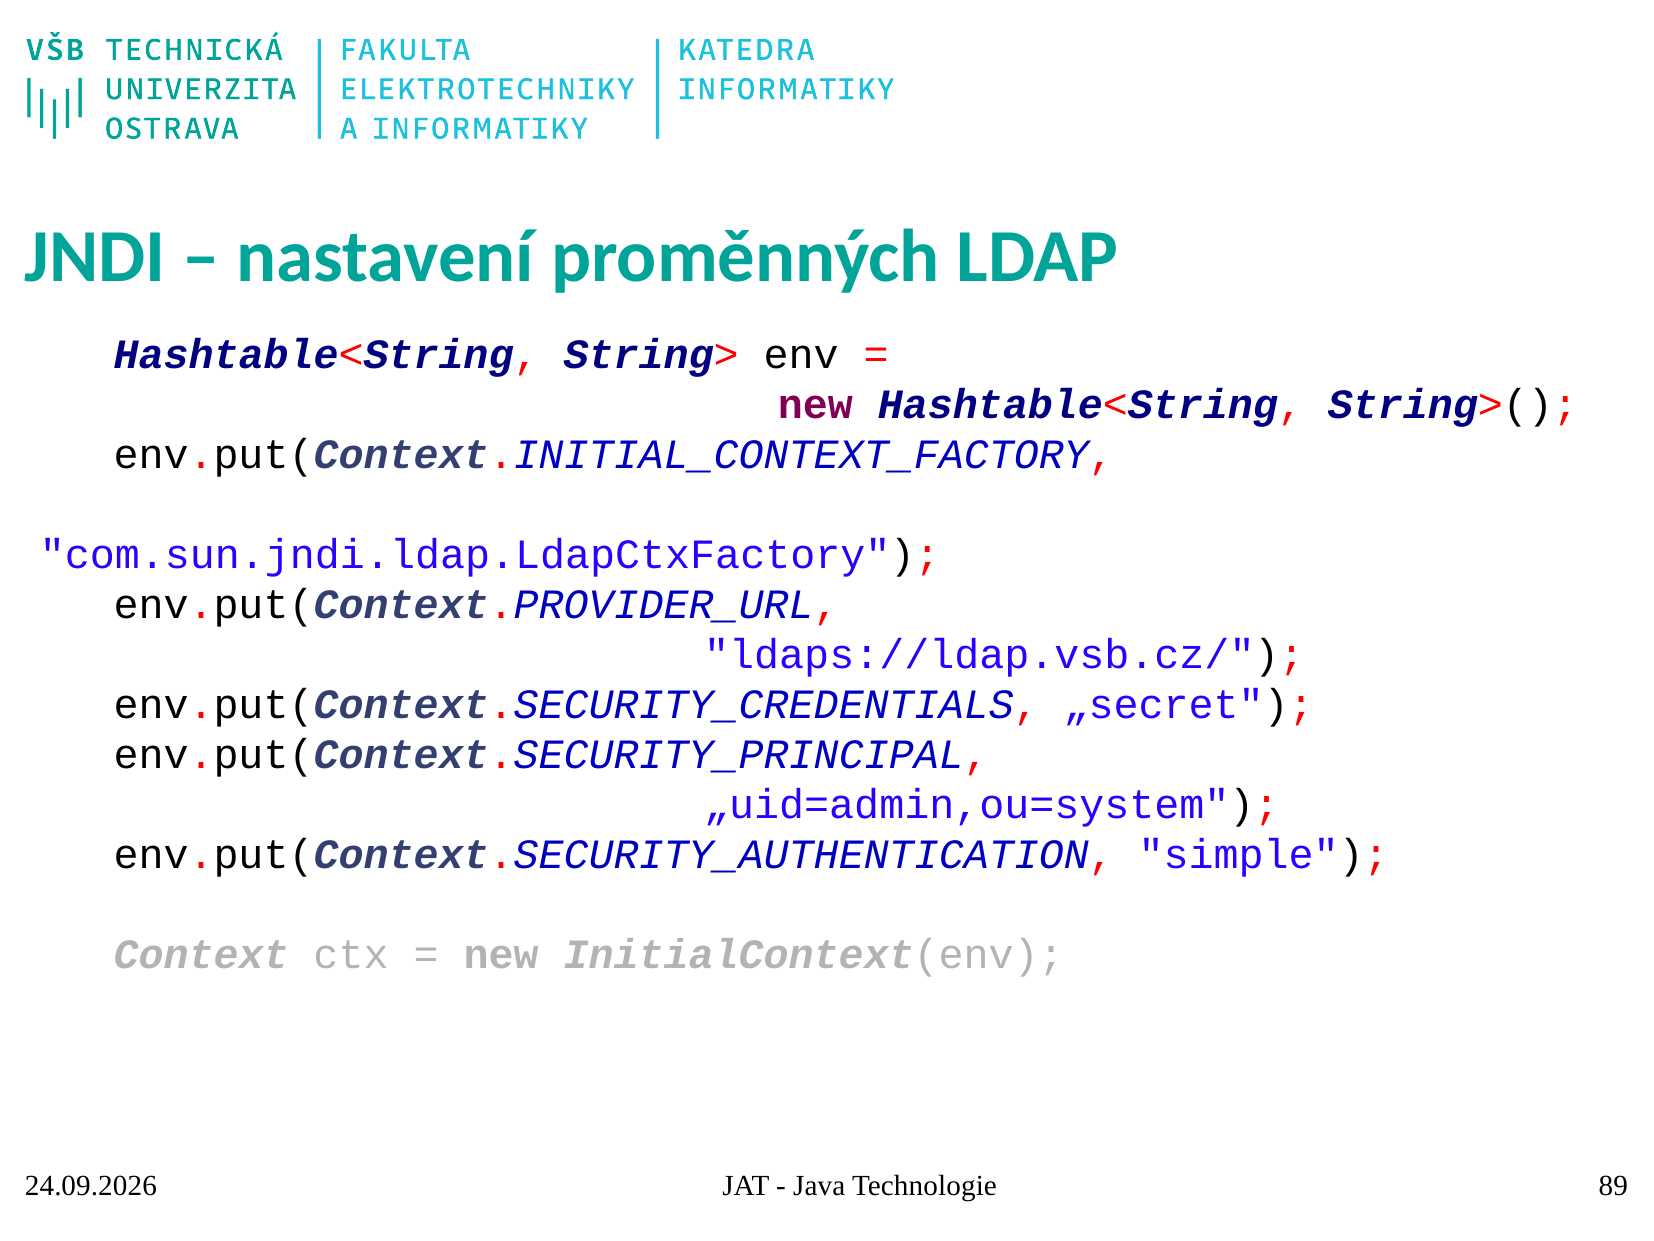

JNDI – nastavení proměnných LDAP
# Hashtable<String, String> env =
										new Hashtable<String, String>();
	env.put(Context.INITIAL_CONTEXT_FACTORY,
										"com.sun.jndi.ldap.LdapCtxFactory");
	env.put(Context.PROVIDER_URL,
									"ldaps://ldap.vsb.cz/");
	env.put(Context.SECURITY_CREDENTIALS, „secret");
	env.put(Context.SECURITY_PRINCIPAL,
									„uid=admin,ou=system");
	env.put(Context.SECURITY_AUTHENTICATION, "simple");
	Context ctx = new InitialContext(env);
JAT - Java Technologie
89